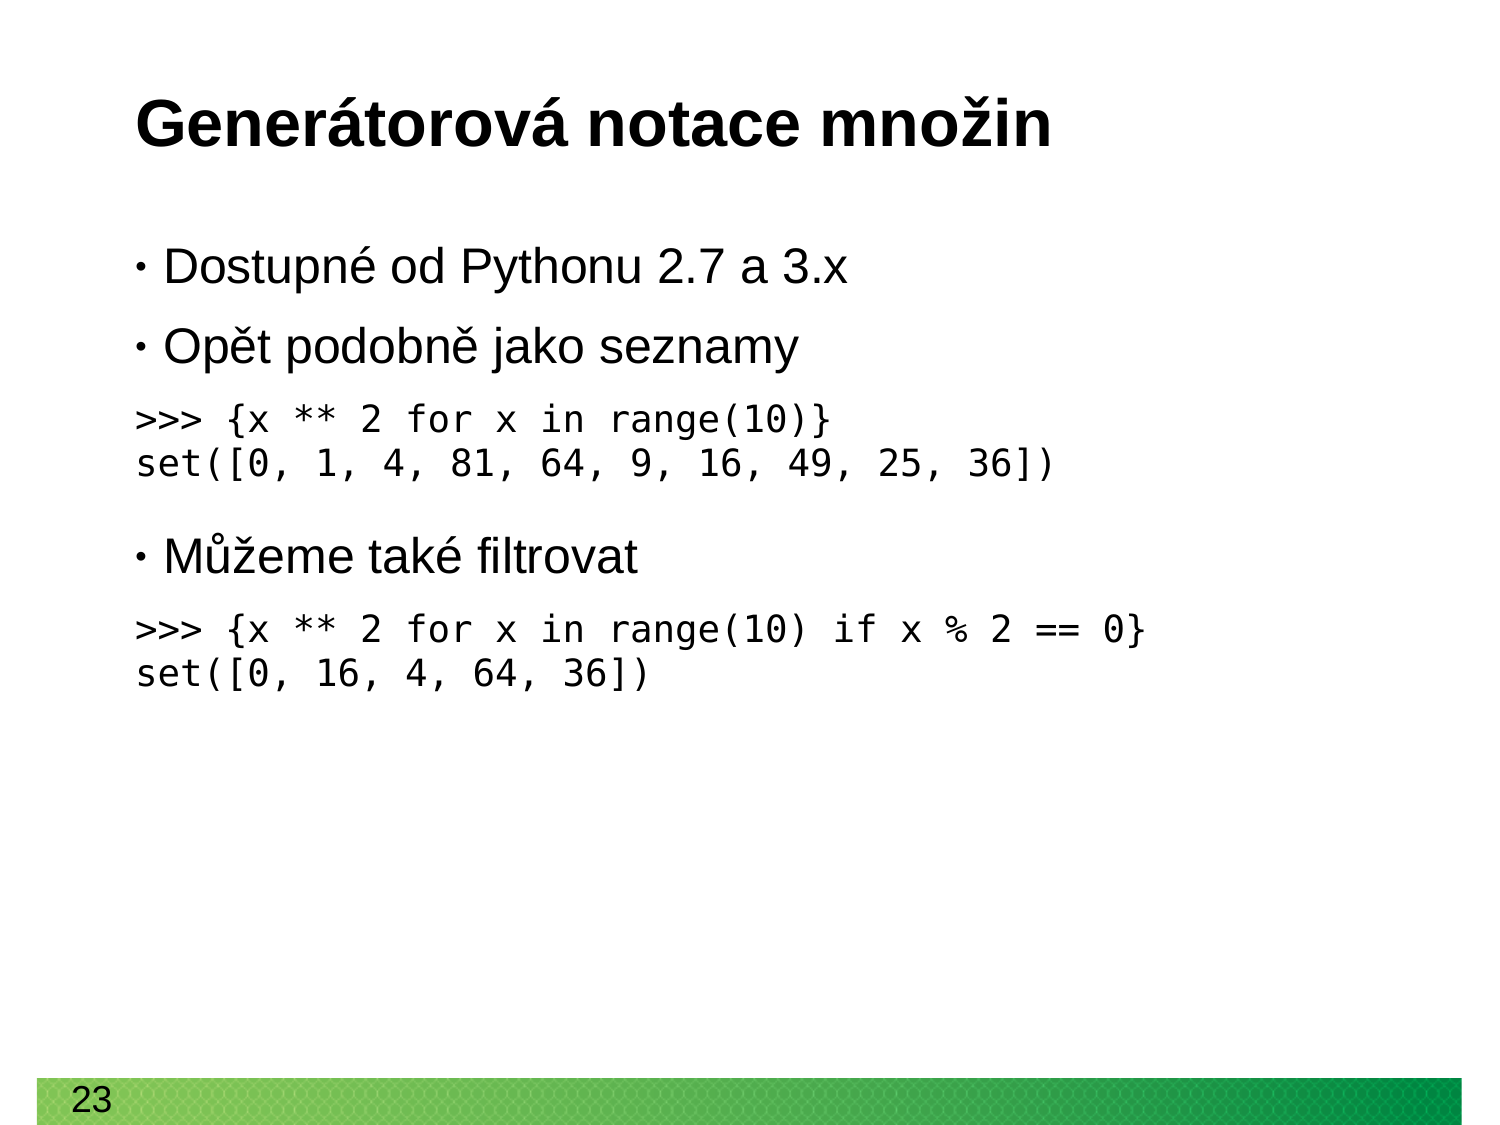

# Generátorová notace množin
Dostupné od Pythonu 2.7 a 3.x
Opět podobně jako seznamy
>>> {x ** 2 for x in range(10)}
set([0, 1, 4, 81, 64, 9, 16, 49, 25, 36])
Můžeme také filtrovat
>>> {x ** 2 for x in range(10) if x % 2 == 0}
set([0, 16, 4, 64, 36])